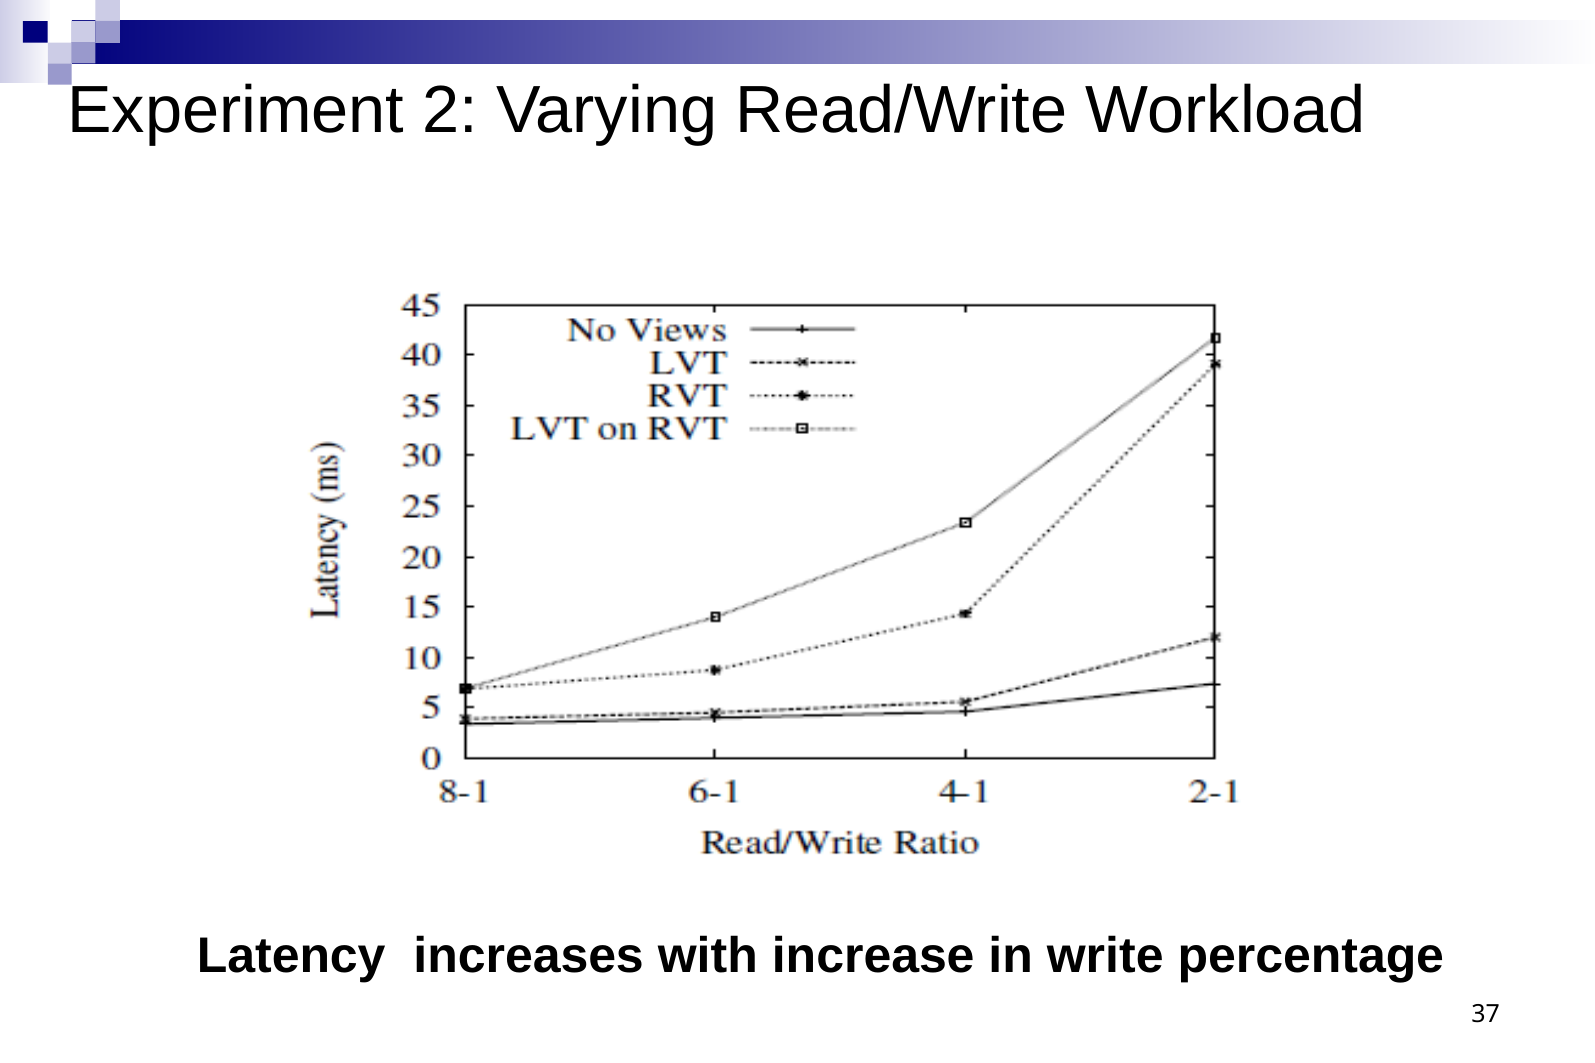

# Experiment 2: Varying Read/Write Workload
Latency increases with increase in write percentage
37